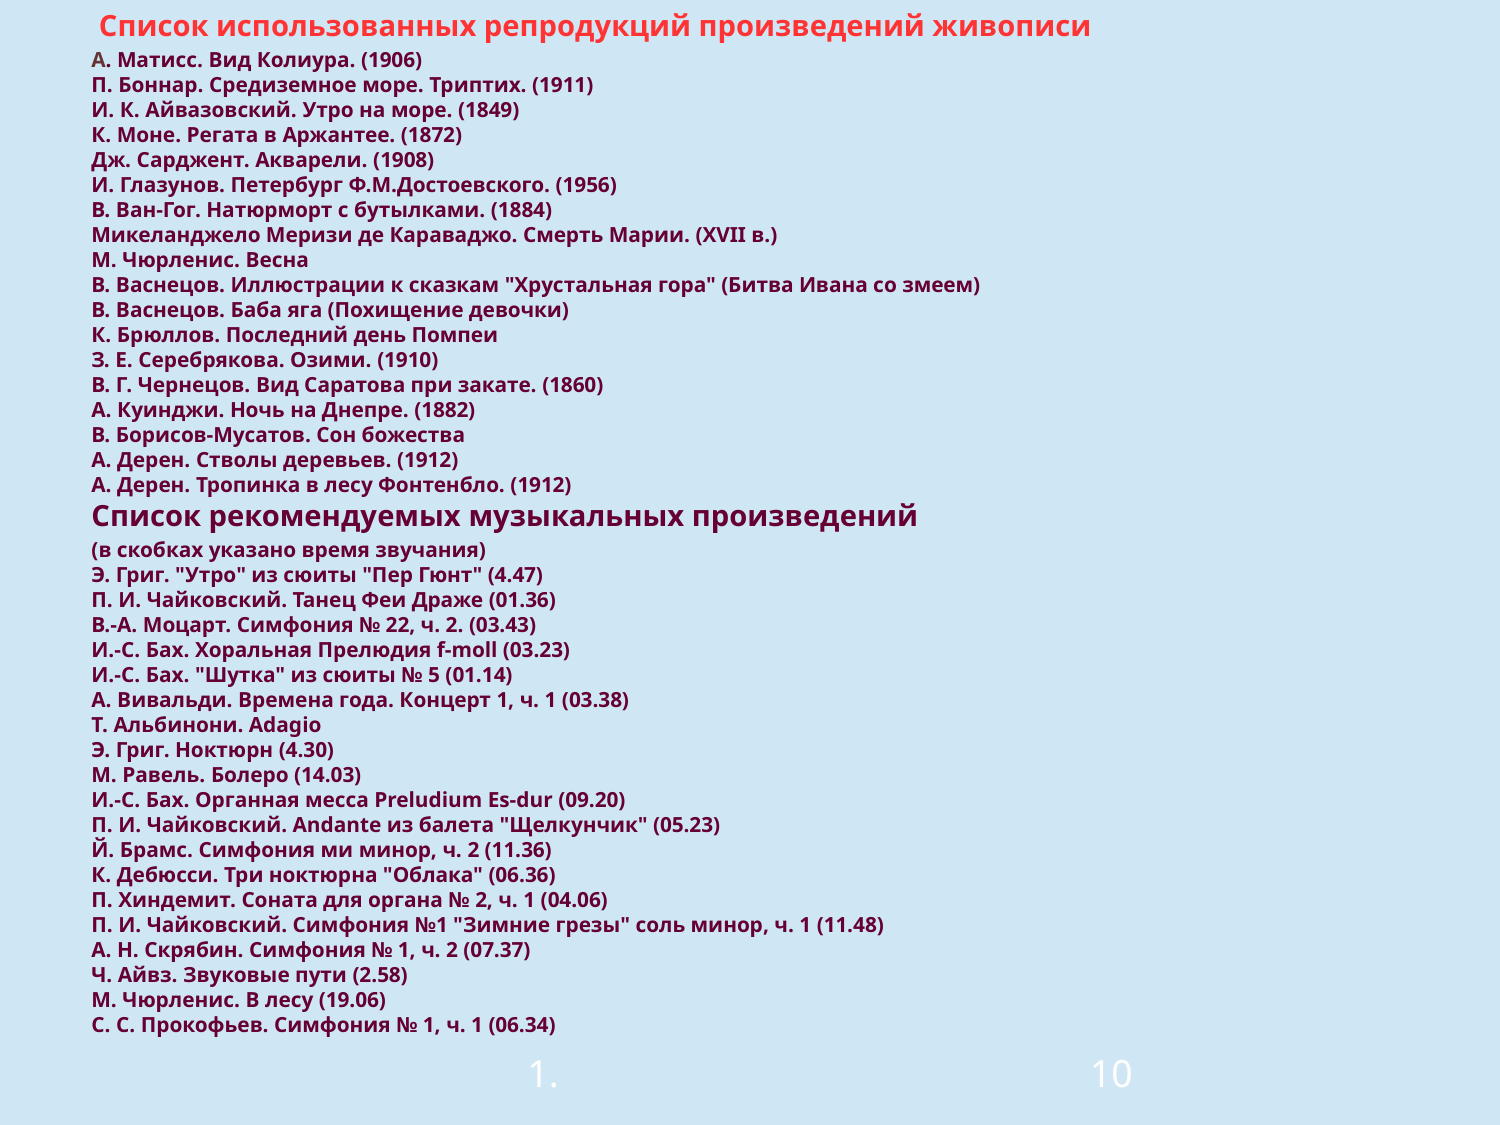

# Список использованных репродукций произведений живописи  А. Матисс. Вид Колиура. (1906) П. Боннар. Средиземное море. Триптих. (1911) И. К. Айвазовский. Утро на море. (1849) К. Моне. Регата в Аржантее. (1872) Дж. Сарджент. Акварели. (1908) И. Глазунов. Петербург Ф.М.Достоевского. (1956) В. Ван-Гог. Натюрморт с бутылками. (1884) Микеланджело Меризи де Караваджо. Смерть Марии. (XVII в.) М. Чюрленис. Весна В. Васнецов. Иллюстрации к сказкам "Хрустальная гора" (Битва Ивана со змеем) В. Васнецов. Баба яга (Похищение девочки) К. Брюллов. Последний день Помпеи З. Е. Серебрякова. Озими. (1910) В. Г. Чернецов. Вид Саратова при закате. (1860) А. Куинджи. Ночь на Днепре. (1882) В. Борисов-Мусатов. Сон божества А. Дерен. Стволы деревьев. (1912) А. Дерен. Тропинка в лесу Фонтенбло. (1912) Список рекомендуемых музыкальных произведений  (в скобках указано время звучания) Э. Григ. "Утро" из сюиты "Пер Гюнт" (4.47) П. И. Чайковский. Танец Феи Драже (01.36) В.-А. Моцарт. Симфония № 22, ч. 2. (03.43) И.-С. Бах. Хоральная Прелюдия f-moll (03.23) И.-С. Бах. "Шутка" из сюиты № 5 (01.14) А. Вивальди. Времена года. Концерт 1, ч. 1 (03.38) Т. Альбинони. Adagio Э. Григ. Ноктюрн (4.30) М. Равель. Болеро (14.03) И.-С. Бах. Органная месса Preludium Es-dur (09.20) П. И. Чайковский. Andante из балета "Щелкунчик" (05.23) Й. Брамс. Симфония ми минор, ч. 2 (11.36) К. Дебюсси. Три ноктюрна "Облака" (06.36) П. Хиндемит. Соната для органа № 2, ч. 1 (04.06) П. И. Чайковский. Симфония №1 "Зимние грезы" соль минор, ч. 1 (11.48) А. Н. Скрябин. Симфония № 1, ч. 2 (07.37) Ч. Айвз. Звуковые пути (2.58) М. Чюрленис. В лесу (19.06) С. С. Прокофьев. Симфония № 1, ч. 1 (06.34)
1.